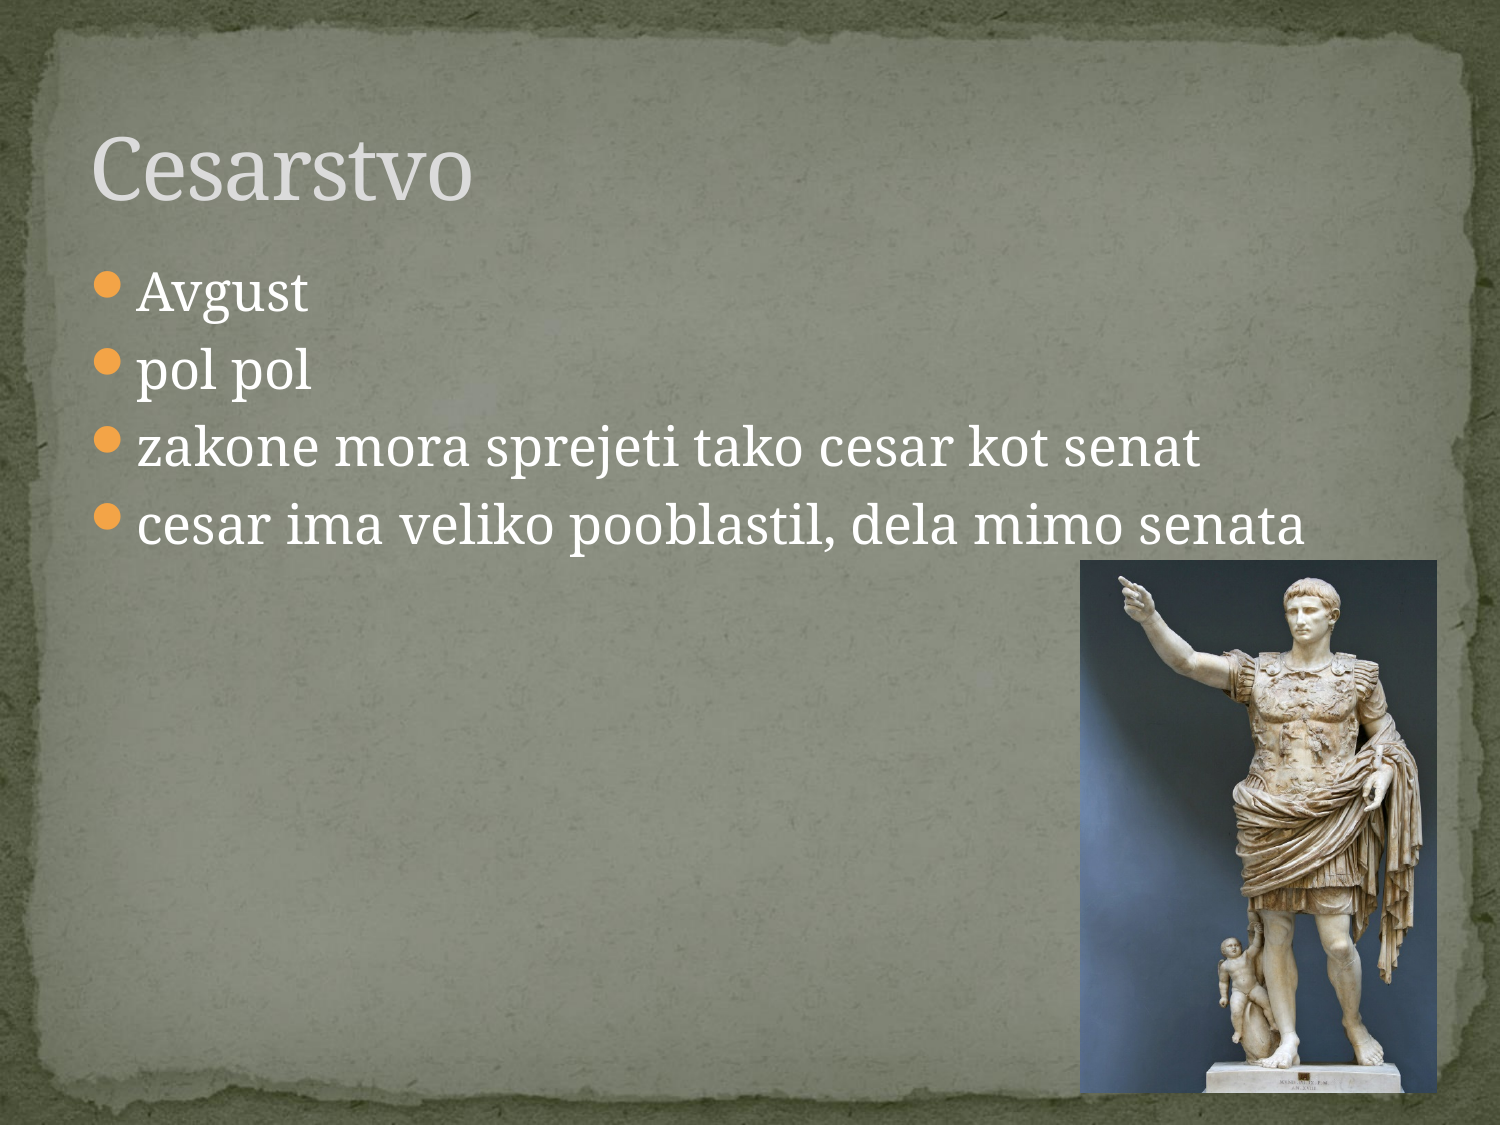

Cesarstvo
# Avgust
pol pol
zakone mora sprejeti tako cesar kot senat
cesar ima veliko pooblastil, dela mimo senata